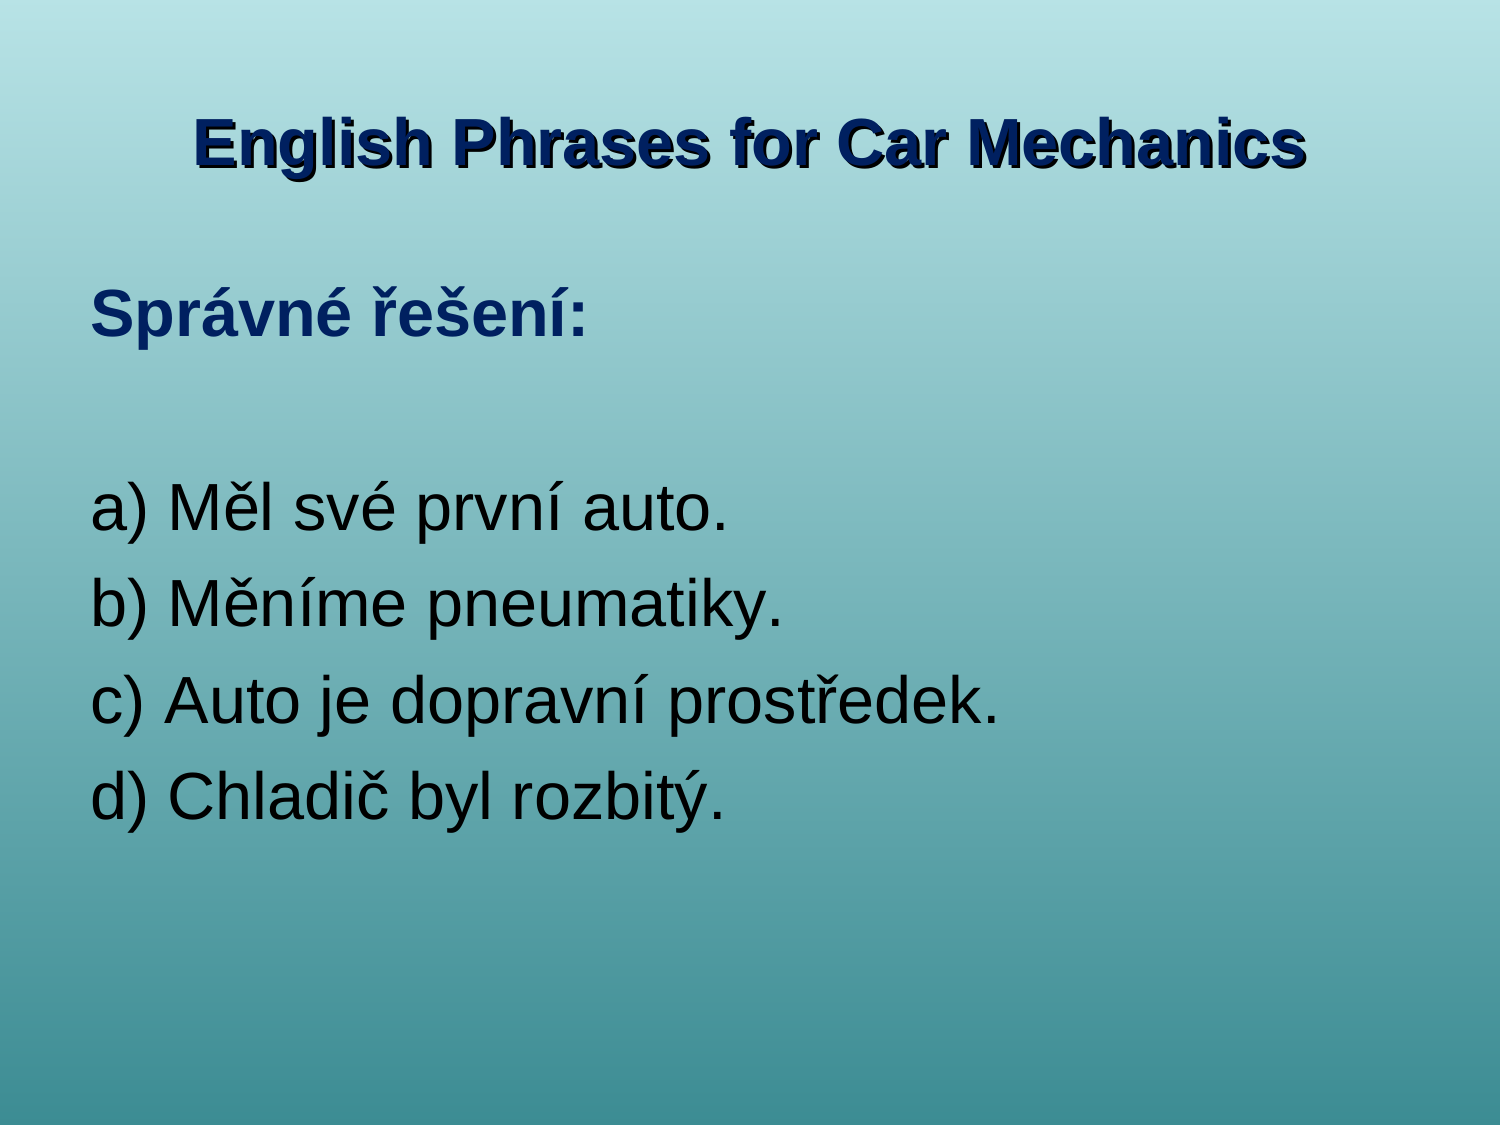

# English Phrases for Car Mechanics
Správné řešení:
 Měl své první auto.
 Měníme pneumatiky.
 Auto je dopravní prostředek.
 Chladič byl rozbitý.